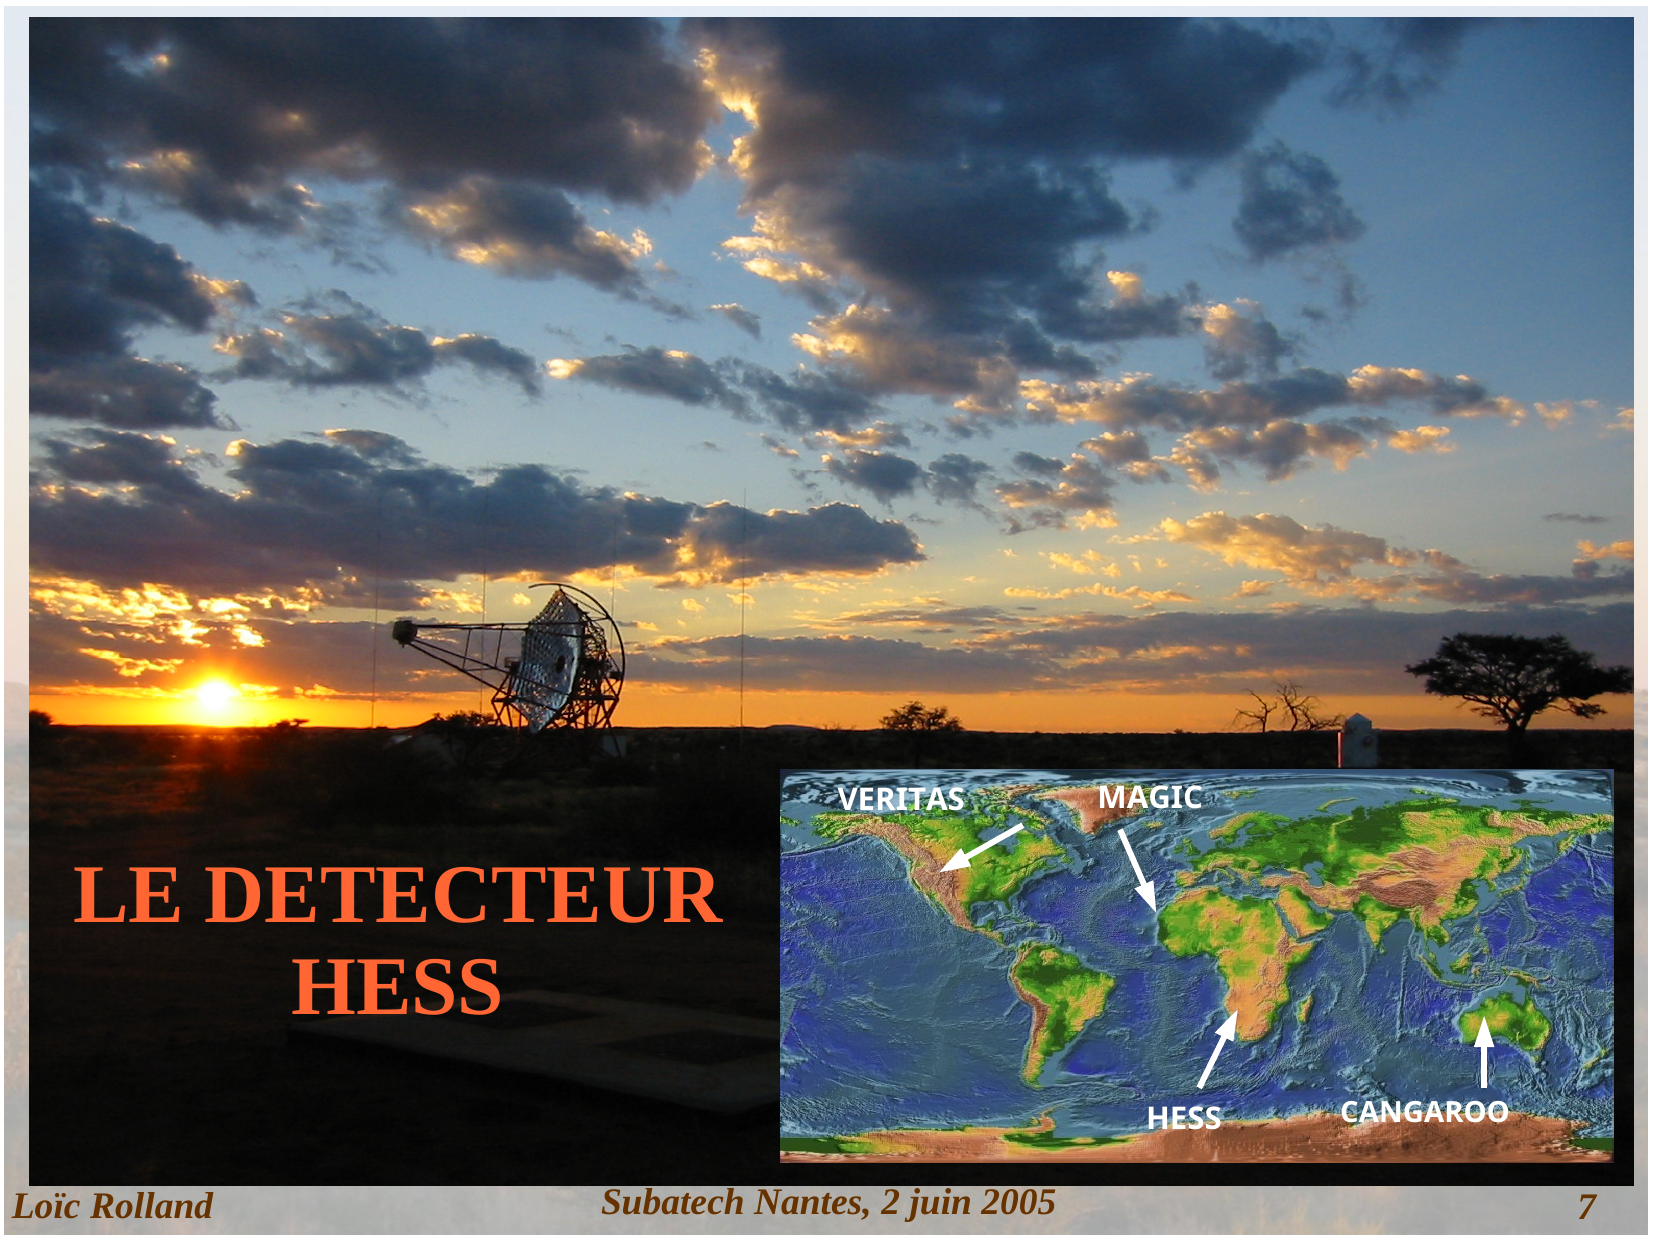

MAGIC
VERITAS
CANGAROO
HESS
# LE DETECTEUR HESS